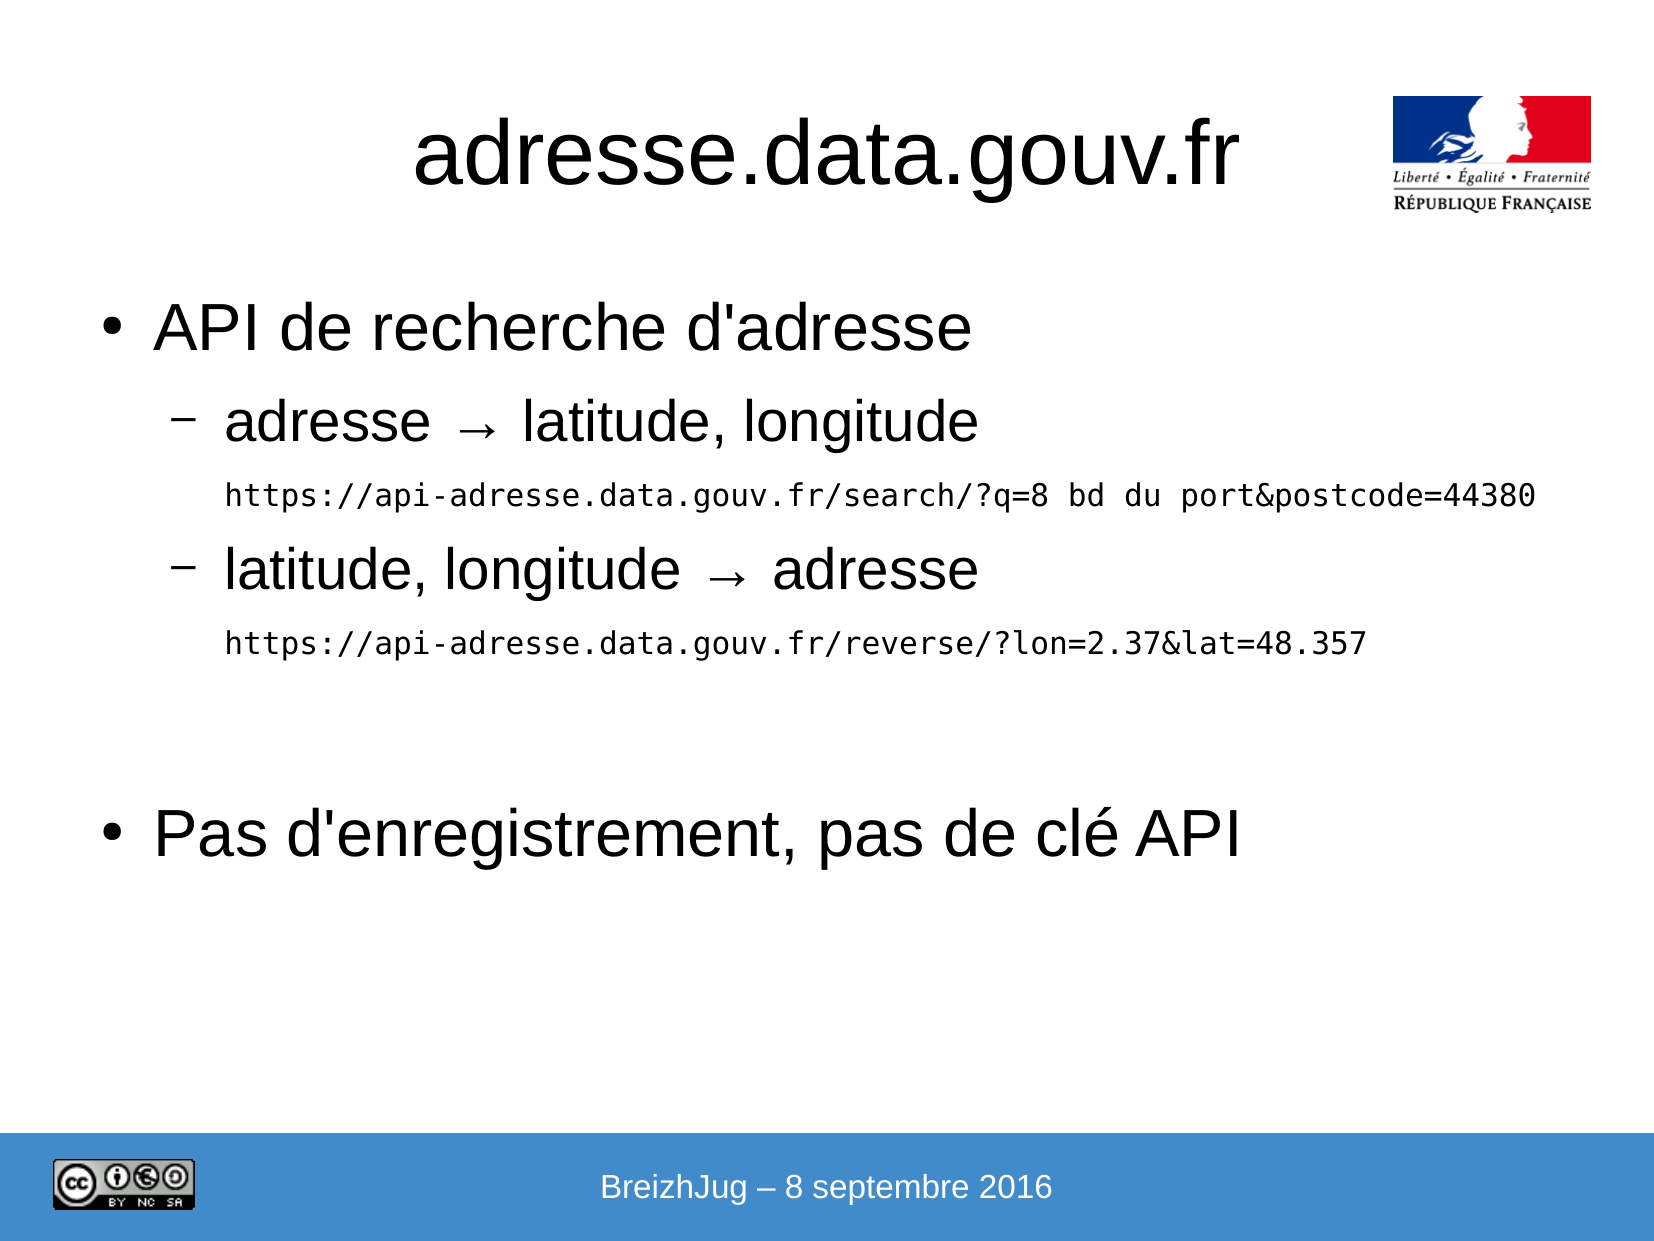

# adresse.data.gouv.fr
API de recherche d'adresse
adresse → latitude, longitude
https://api-adresse.data.gouv.fr/search/?q=8 bd du port&postcode=44380
latitude, longitude → adresse
https://api-adresse.data.gouv.fr/reverse/?lon=2.37&lat=48.357
Pas d'enregistrement, pas de clé API